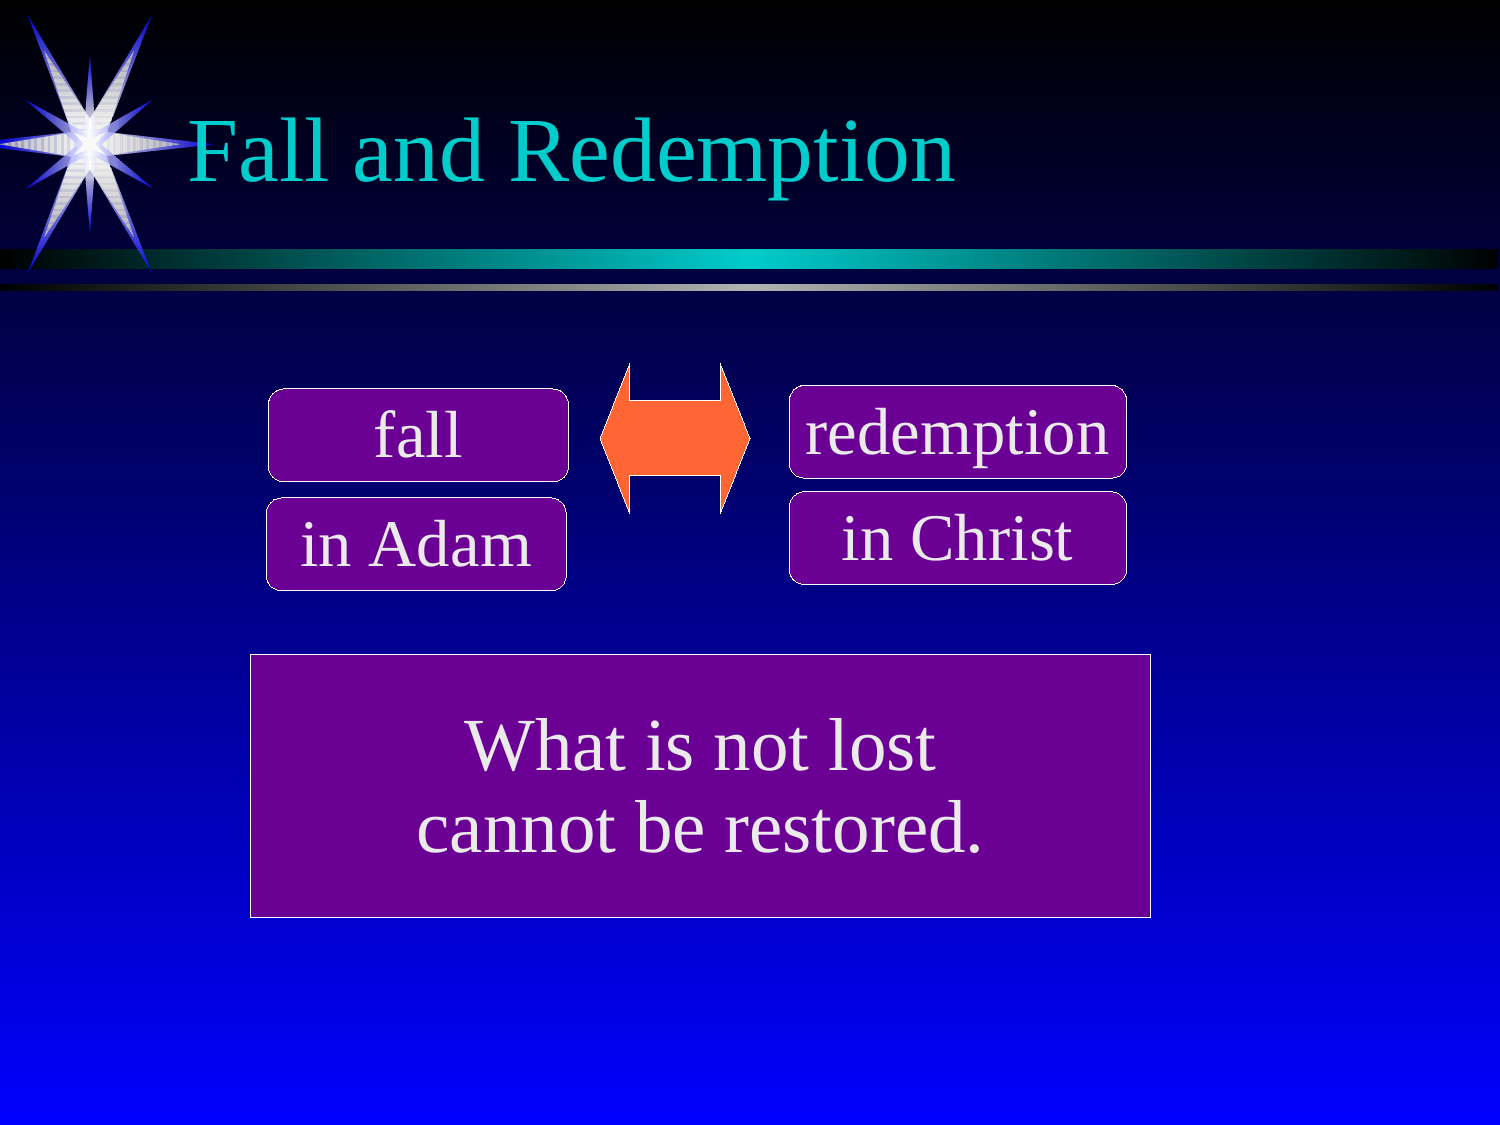

# Fall and Redemption
redemption
fall
in Christ
in Adam
What is not lost
cannot be restored.